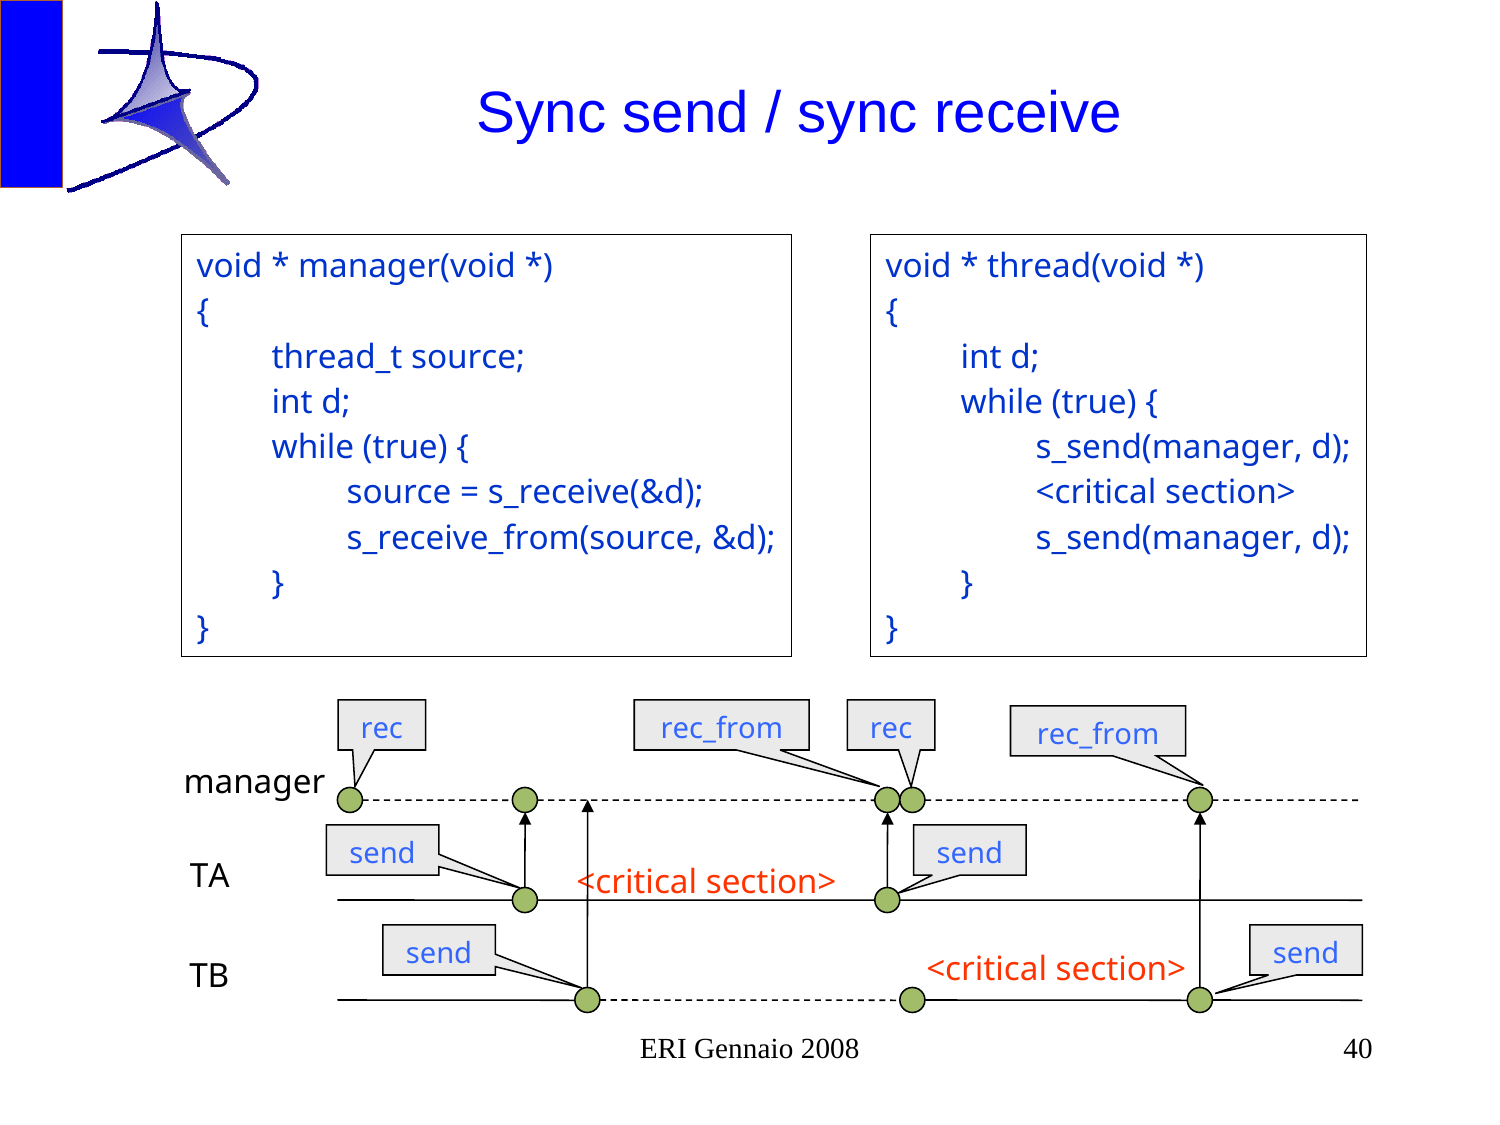

# Sync send / sync receive
void * manager(void *)‏
{
	thread_t source;
	int d;
	while (true) {
		source = s_receive(&d);
		s_receive_from(source, &d);
	}
}
void * thread(void *)‏
{
	int d;
	while (true) {
		s_send(manager, d);
		<critical section>
		s_send(manager, d);
	}
}
rec
rec_from
rec
rec_from
manager
send
send
TA
<critical section>
send
send
<critical section>
TB
ERI Gennaio 2008
40